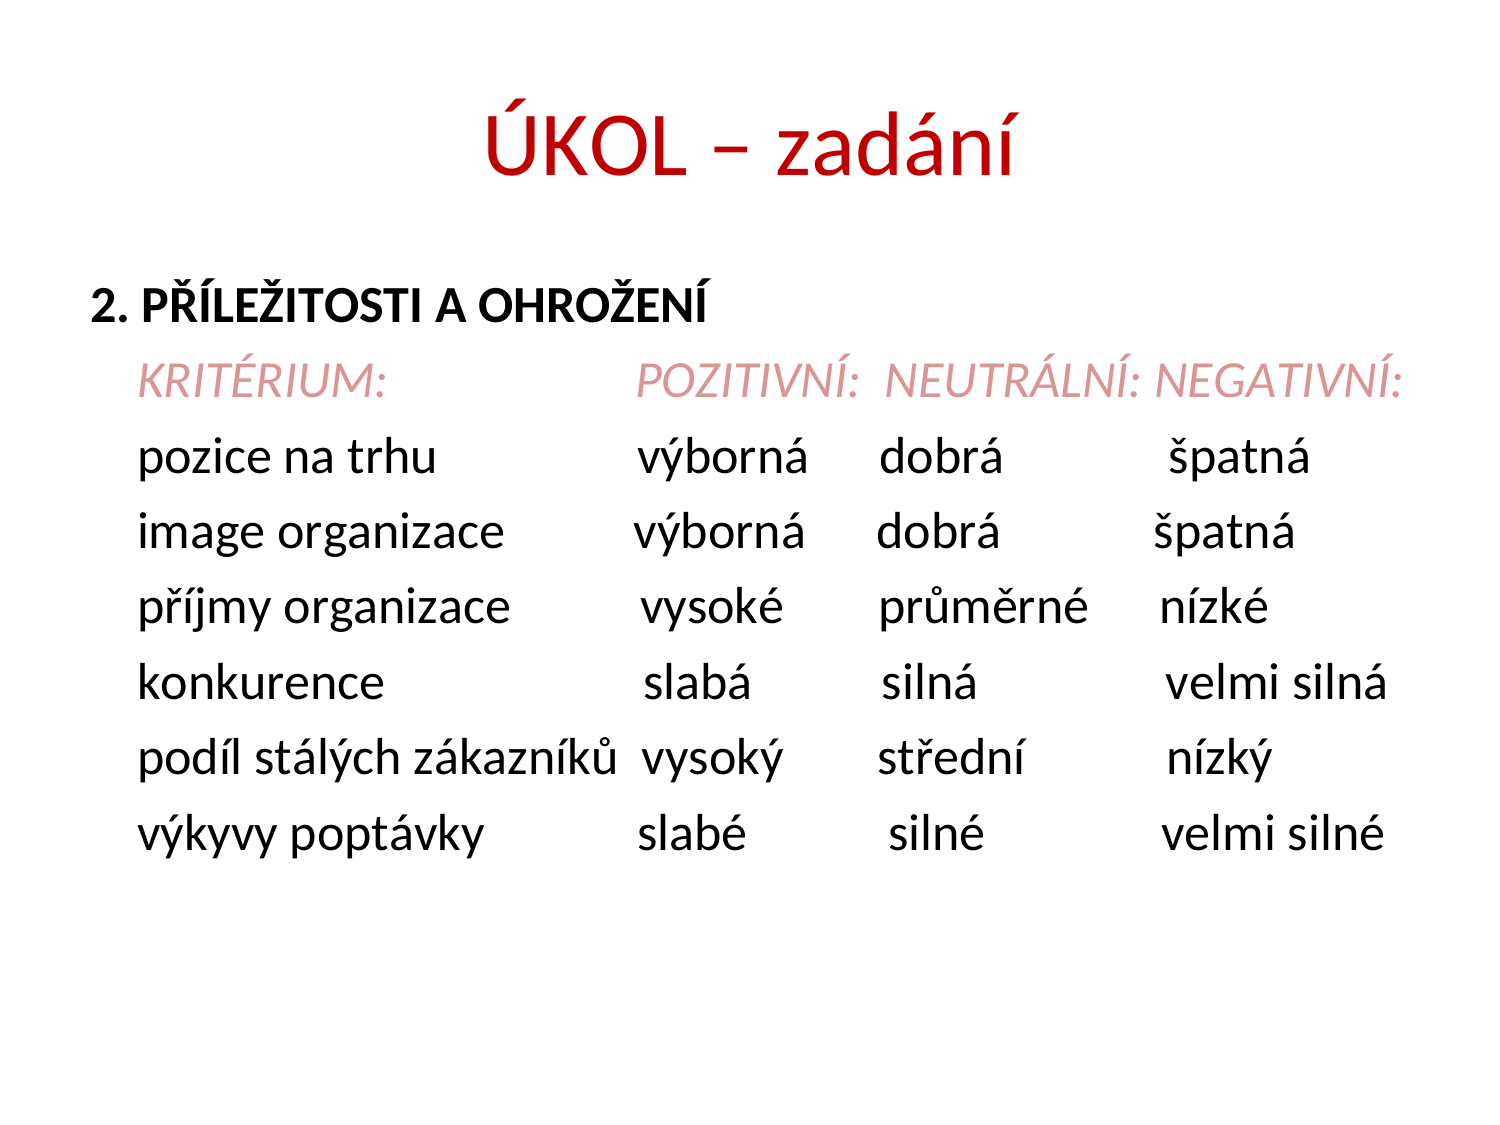

# ÚKOL – zadání
2. PŘÍLEŽITOSTI A OHROŽENÍ
 KRITÉRIUM: POZITIVNÍ: NEUTRÁLNÍ: NEGATIVNÍ:
 pozice na trhu výborná dobrá špatná
 image organizace výborná dobrá špatná
 příjmy organizace vysoké průměrné nízké
 konkurence slabá silná velmi silná
 podíl stálých zákazníků vysoký střední nízký
 výkyvy poptávky slabé silné velmi silné